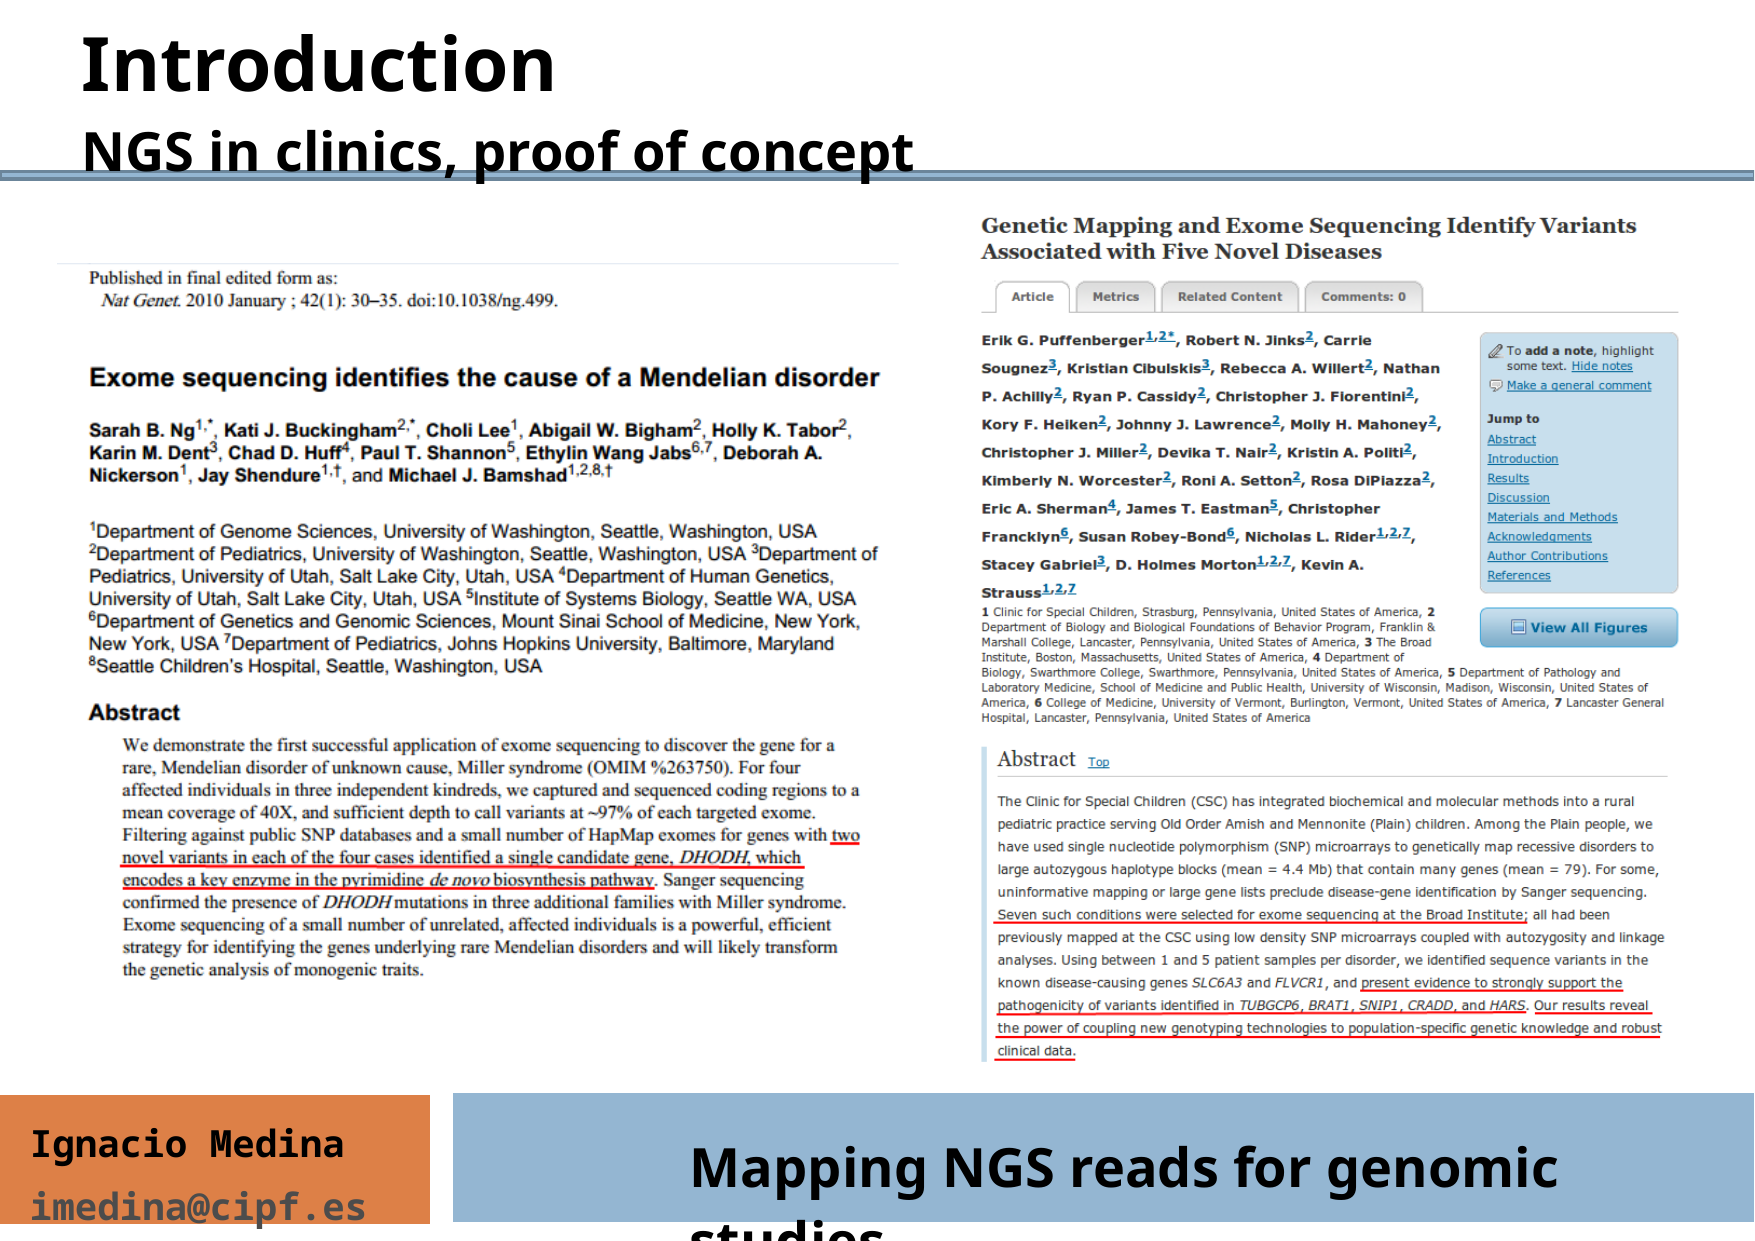

Introduction
NGS in clinics, proof of concept
Ignacio Medina
imedina@cipf.es
Mapping NGS reads for genomic studies